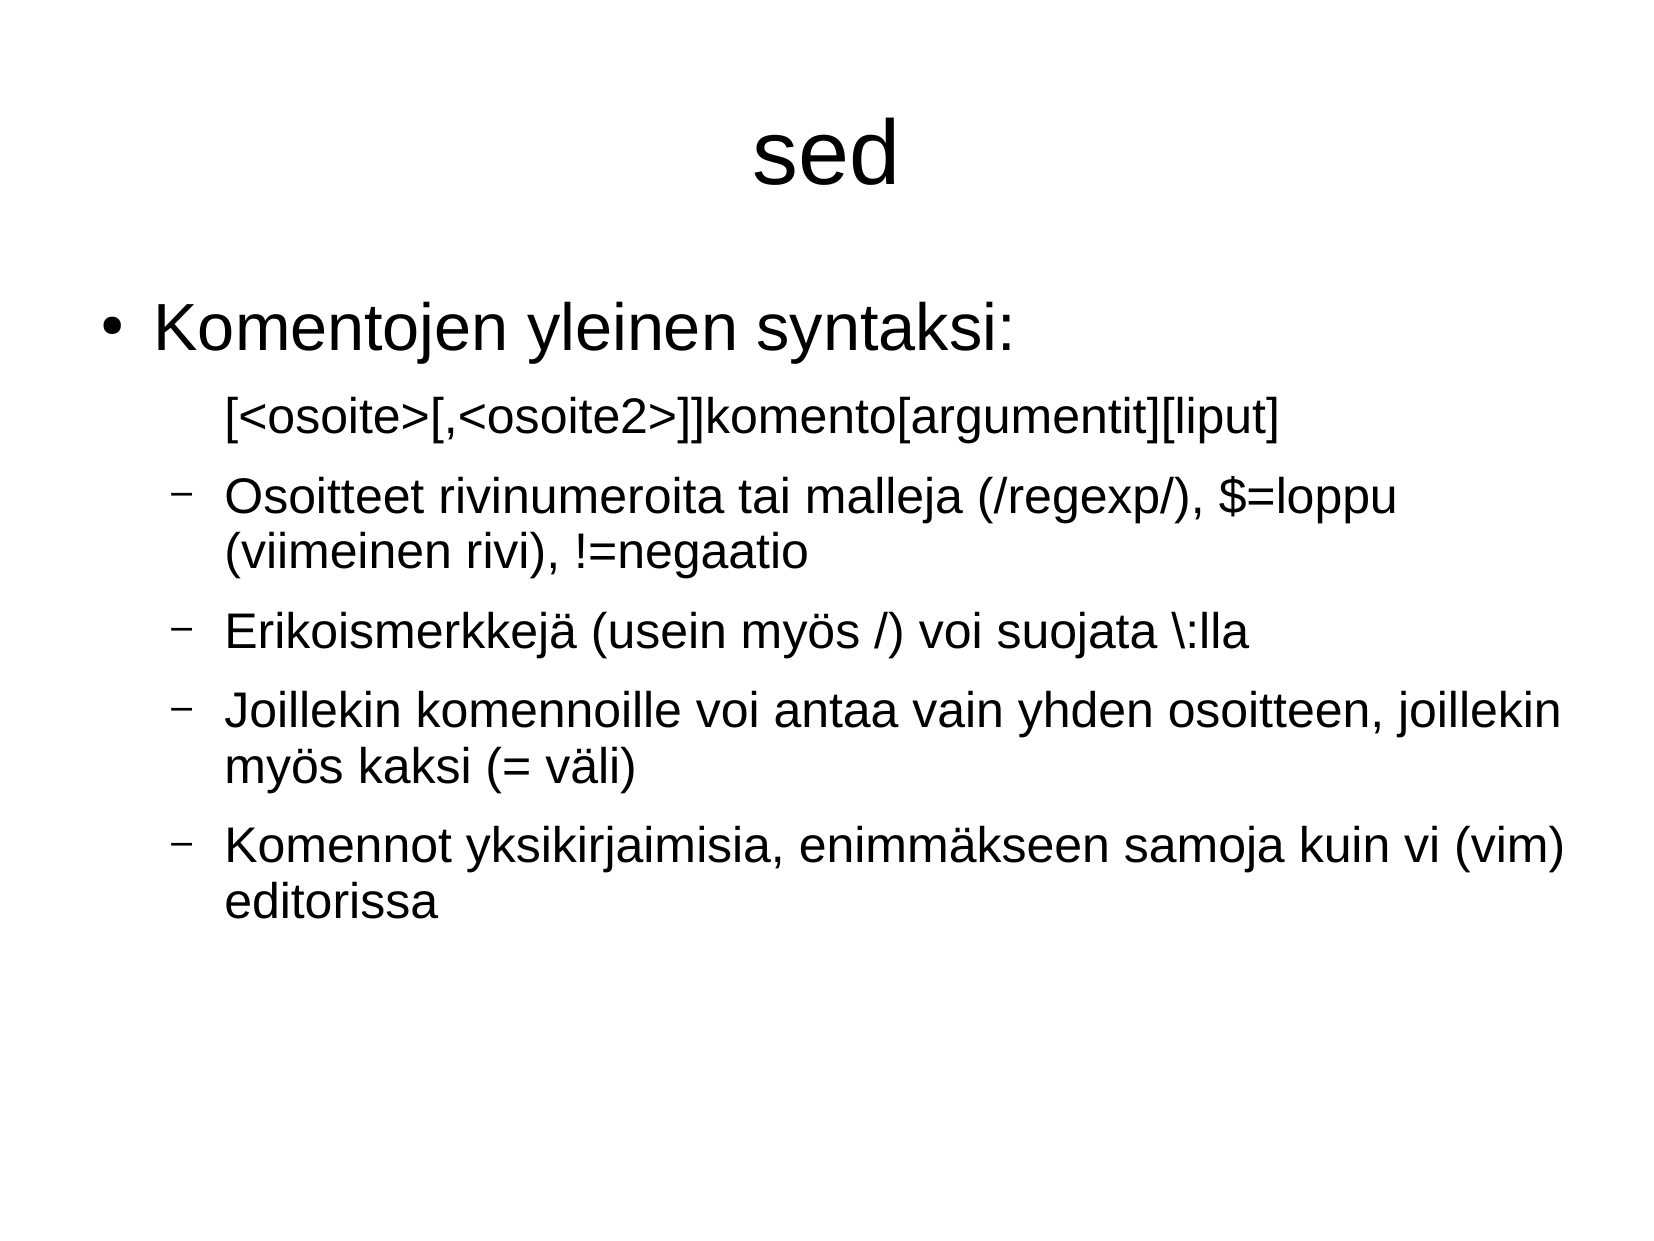

# sed
Komentojen yleinen syntaksi:
[<osoite>[,<osoite2>]]komento[argumentit][liput]
Osoitteet rivinumeroita tai malleja (/regexp/), $=loppu (viimeinen rivi), !=negaatio
Erikoismerkkejä (usein myös /) voi suojata \:lla
Joillekin komennoille voi antaa vain yhden osoitteen, joillekin myös kaksi (= väli)
Komennot yksikirjaimisia, enimmäkseen samoja kuin vi (vim) editorissa